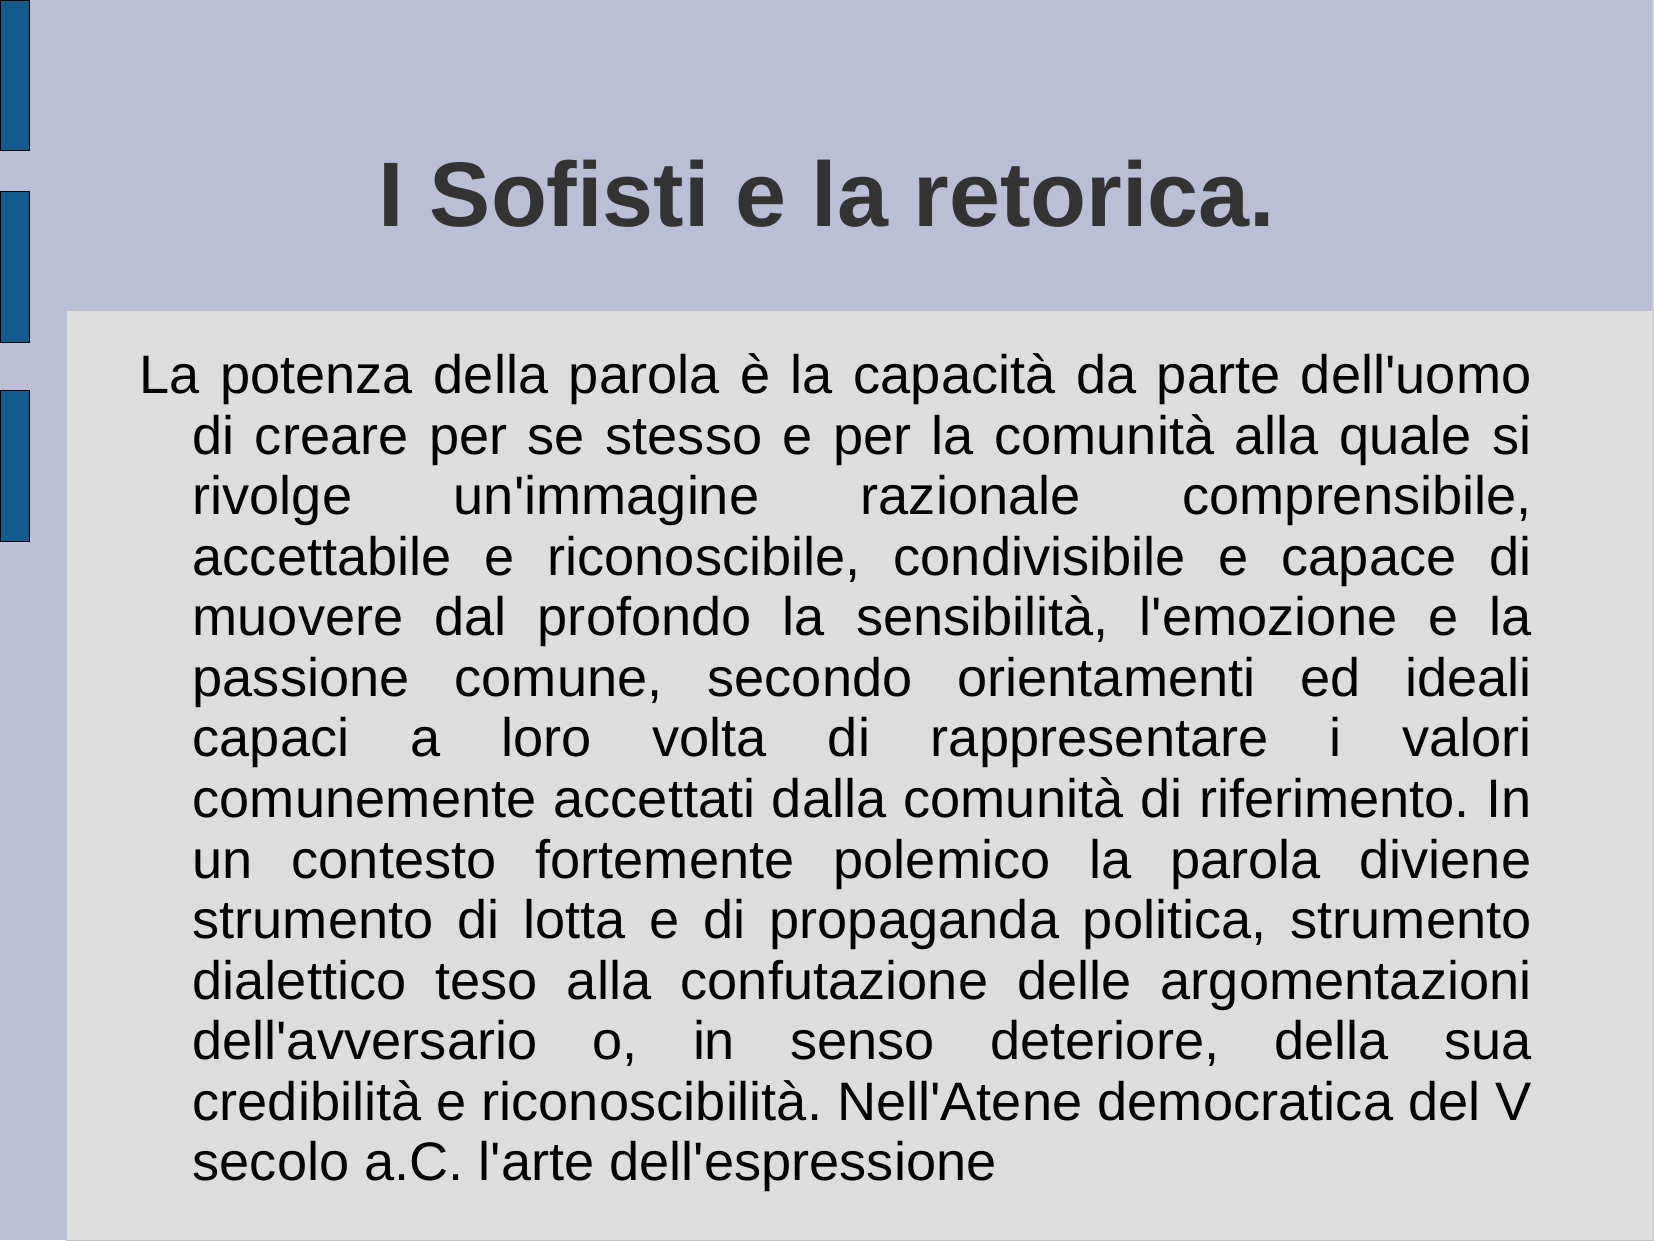

# I Sofisti e la retorica.
La potenza della parola è la capacità da parte dell'uomo di creare per se stesso e per la comunità alla quale si rivolge un'immagine razionale comprensibile, accettabile e riconoscibile, condivisibile e capace di muovere dal profondo la sensibilità, l'emozione e la passione comune, secondo orientamenti ed ideali capaci a loro volta di rappresentare i valori comunemente accettati dalla comunità di riferimento. In un contesto fortemente polemico la parola diviene strumento di lotta e di propaganda politica, strumento dialettico teso alla confutazione delle argomentazioni dell'avversario o, in senso deteriore, della sua credibilità e riconoscibilità. Nell'Atene democratica del V secolo a.C. l'arte dell'espressione